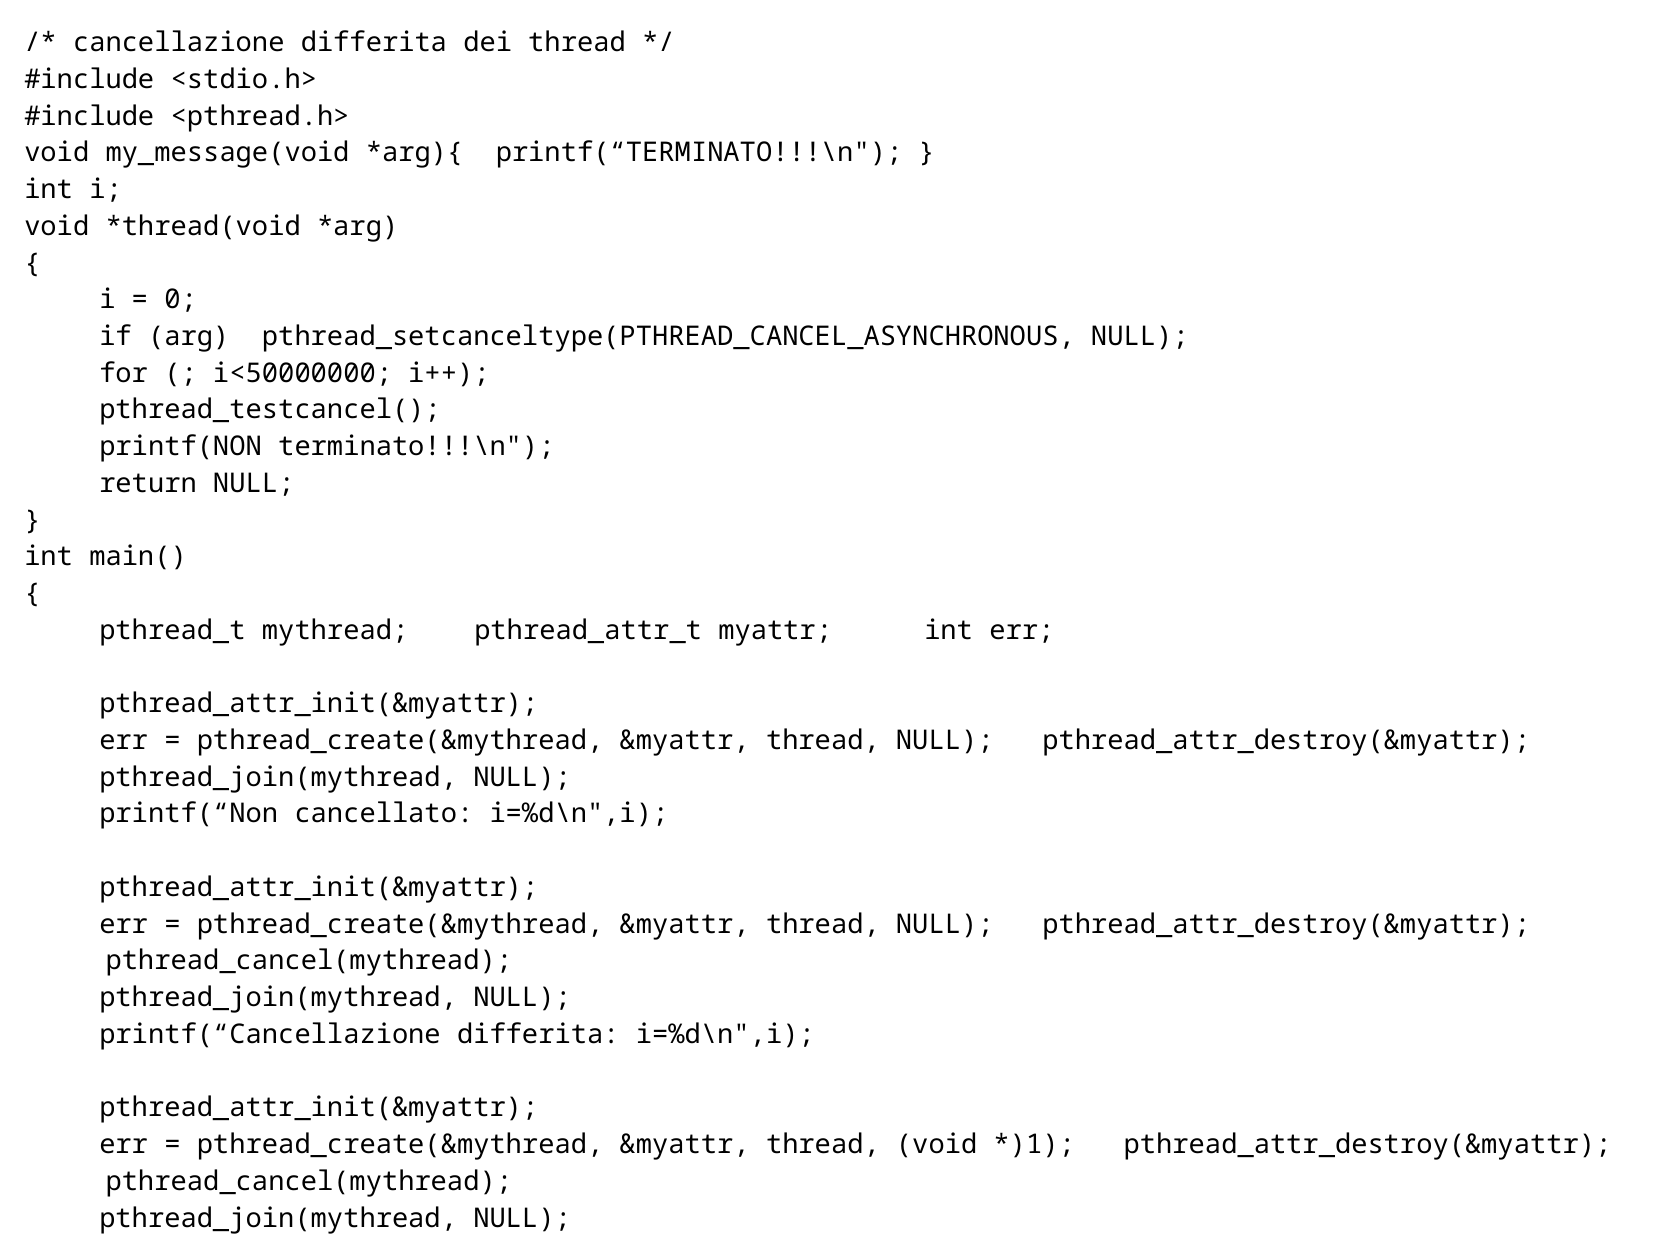

/* cancellazione differita dei thread */
#include <stdio.h>
#include <pthread.h>
void my_message(void *arg){ printf(“TERMINATO!!!\n"); }
int i;
void *thread(void *arg)
{
 	i = 0;
 	if (arg) pthread_setcanceltype(PTHREAD_CANCEL_ASYNCHRONOUS, NULL);
 	for (; i<50000000; i++);
 	pthread_testcancel();
	printf(NON terminato!!!\n");
	return NULL;
}
int main()
{
 	pthread_t mythread; 	pthread_attr_t myattr; 	int err;
 	pthread_attr_init(&myattr);
	err = pthread_create(&mythread, &myattr, thread, NULL); pthread_attr_destroy(&myattr);
	pthread_join(mythread, NULL);
 	printf(“Non cancellato: i=%d\n",i);
 	pthread_attr_init(&myattr);
	err = pthread_create(&mythread, &myattr, thread, NULL); pthread_attr_destroy(&myattr); 	 pthread_cancel(mythread);
	pthread_join(mythread, NULL);
 	printf(“Cancellazione differita: i=%d\n",i);
 	pthread_attr_init(&myattr);
	err = pthread_create(&mythread, &myattr, thread, (void *)1); pthread_attr_destroy(&myattr); pthread_cancel(mythread);
	pthread_join(mythread, NULL);
 	printf(“Cancellazione asincrona: i=%d\n",i);
 	return 0;
}